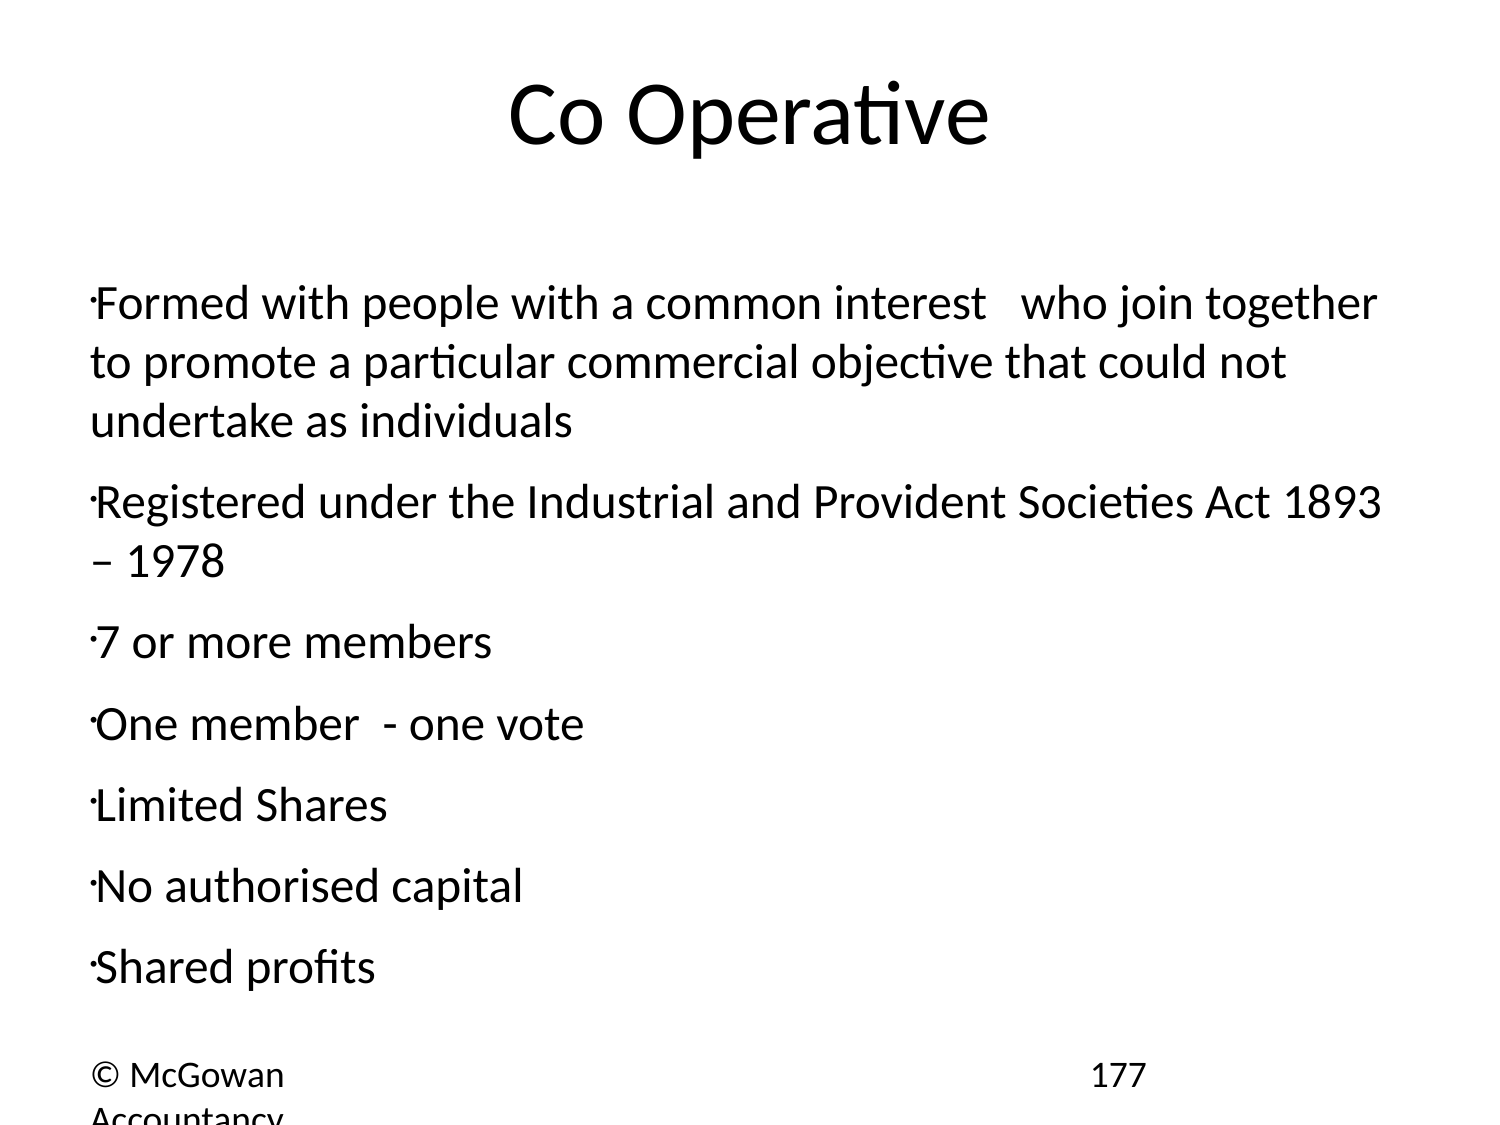

# Co Operative
Formed with people with a common interest who join together to promote a particular commercial objective that could not undertake as individuals
Registered under the Industrial and Provident Societies Act 1893 – 1978
7 or more members
One member - one vote
Limited Shares
No authorised capital
Shared profits
© McGowan Accountancy Services
177